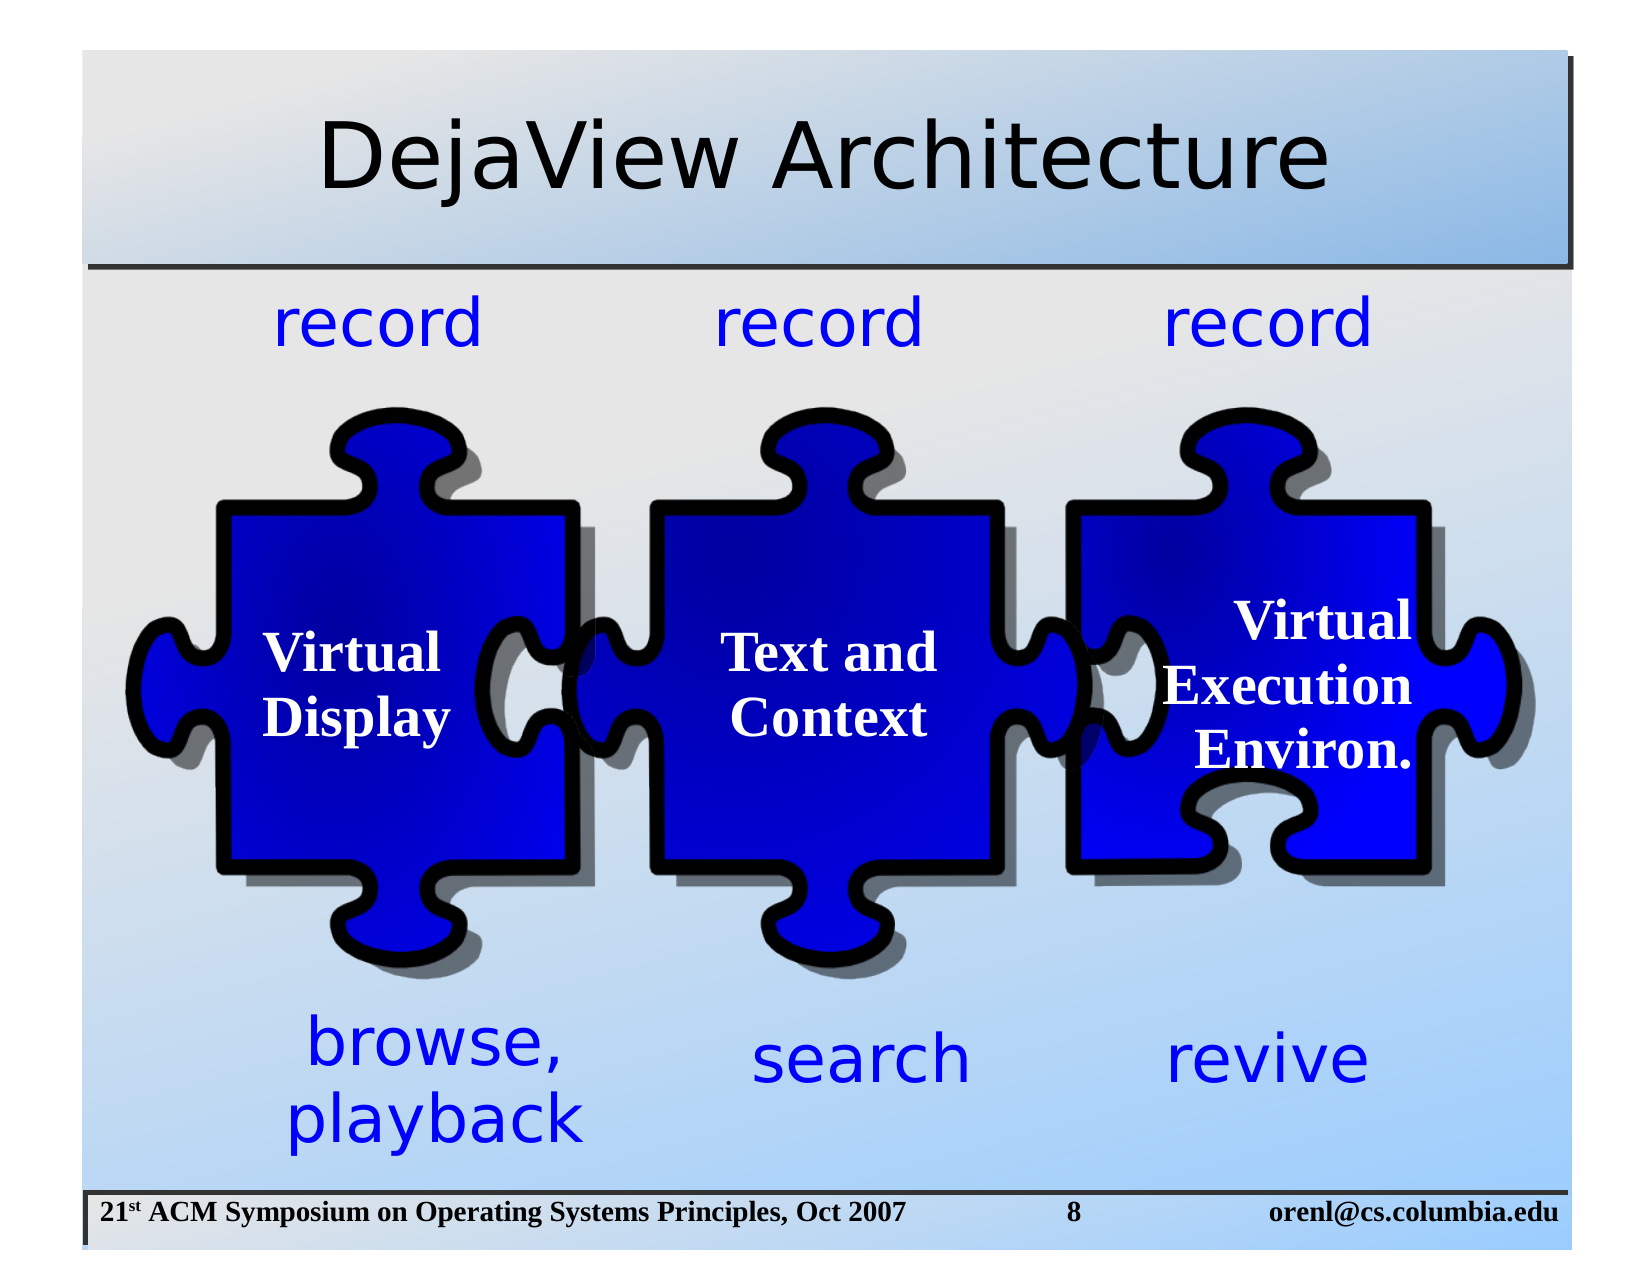

# DejaView Architecture
record
record
record
Virtual
Display
Text and
Context
 Virtual
Execution
Environ.
browse,
playback
search
revive